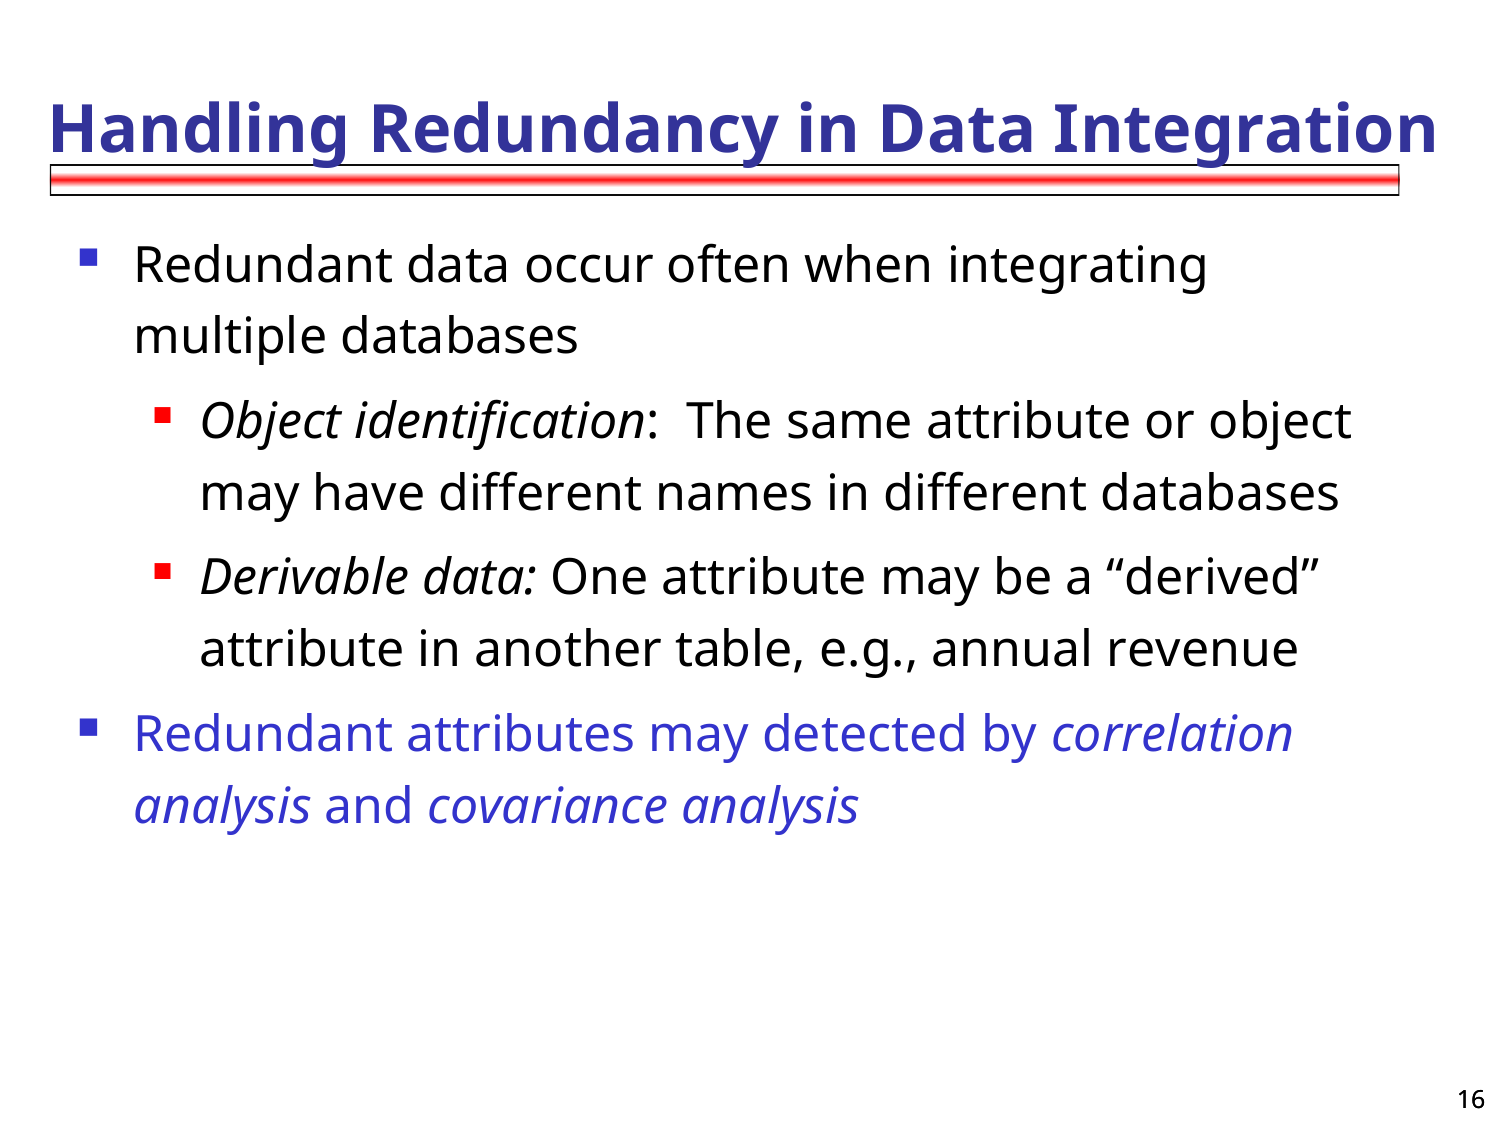

# Handling Redundancy in Data Integration
Redundant data occur often when integrating multiple databases
Object identification: The same attribute or object may have different names in different databases
Derivable data: One attribute may be a “derived” attribute in another table, e.g., annual revenue
Redundant attributes may detected by correlation analysis and covariance analysis
15
15